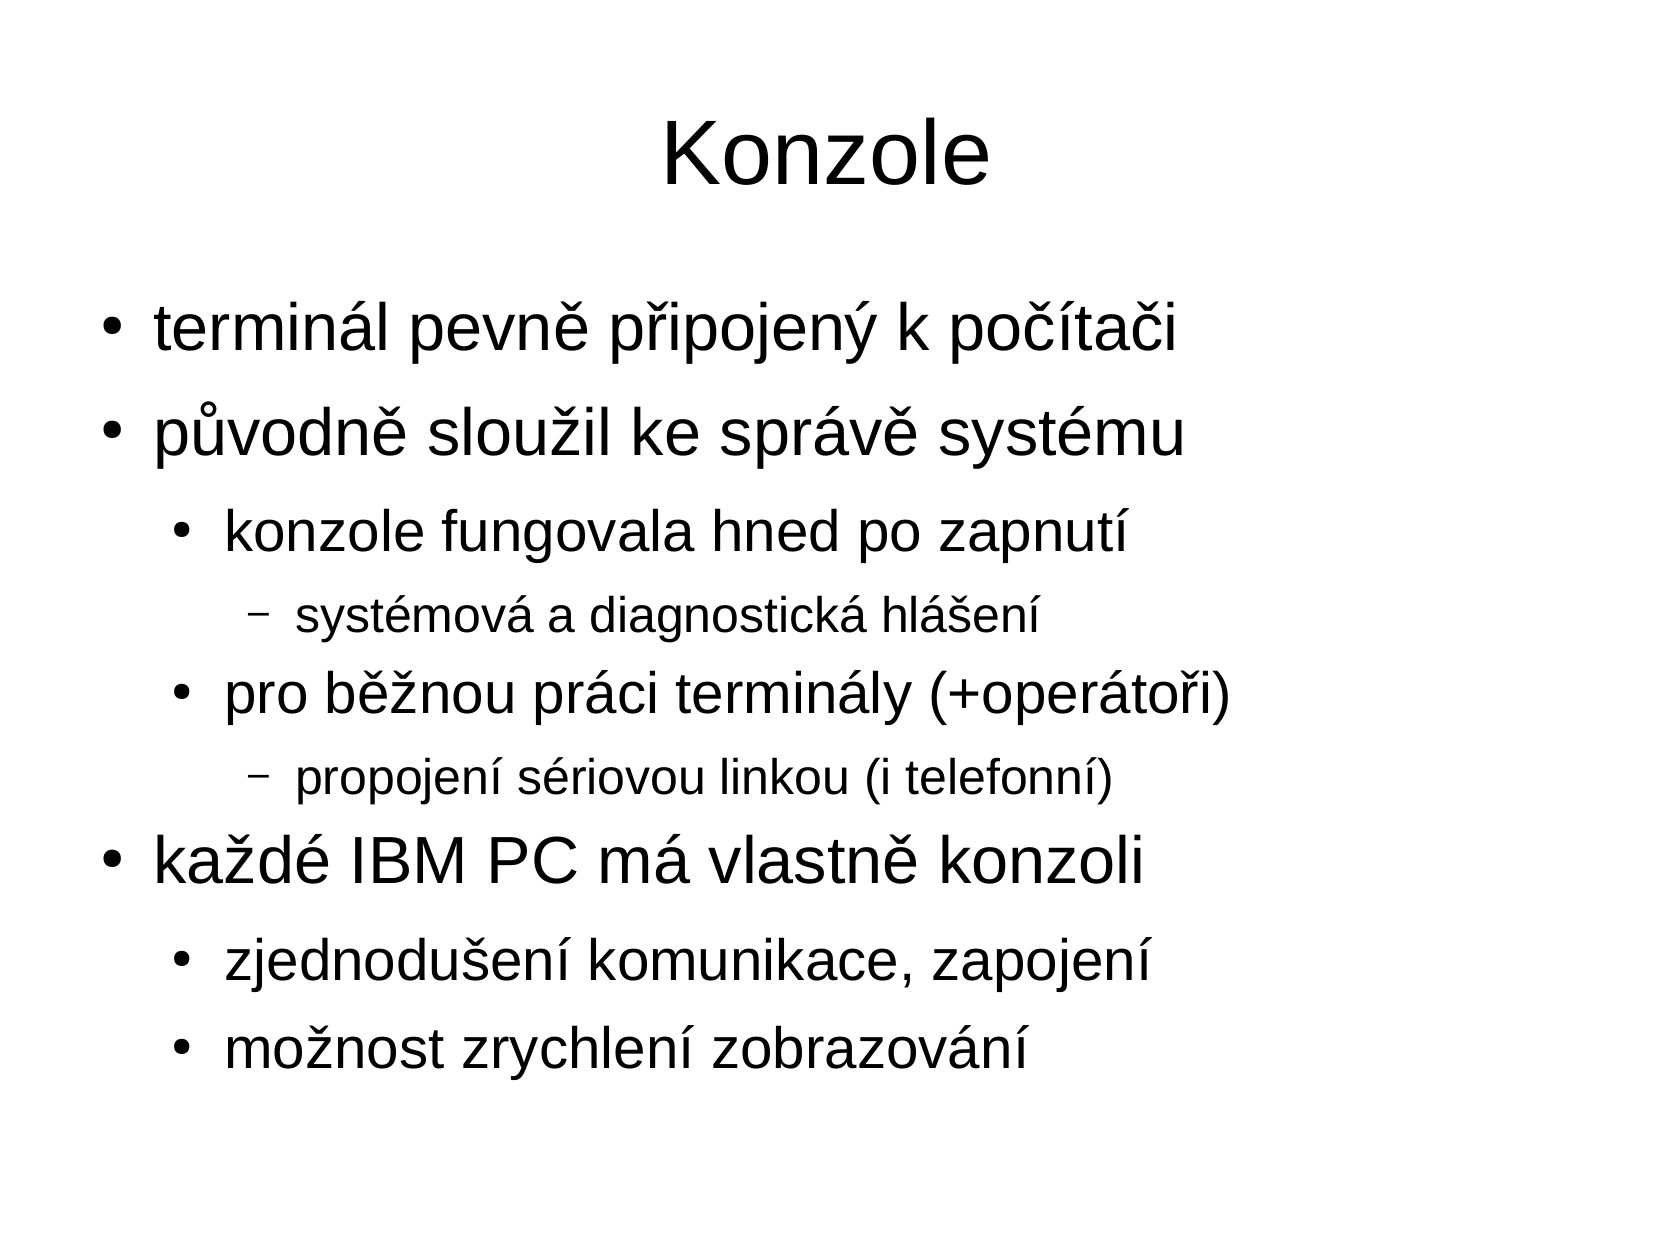

# Konzole
terminál pevně připojený k počítači
původně sloužil ke správě systému
konzole fungovala hned po zapnutí
systémová a diagnostická hlášení
pro běžnou práci terminály (+operátoři)
propojení sériovou linkou (i telefonní)
každé IBM PC má vlastně konzoli
zjednodušení komunikace, zapojení
možnost zrychlení zobrazování